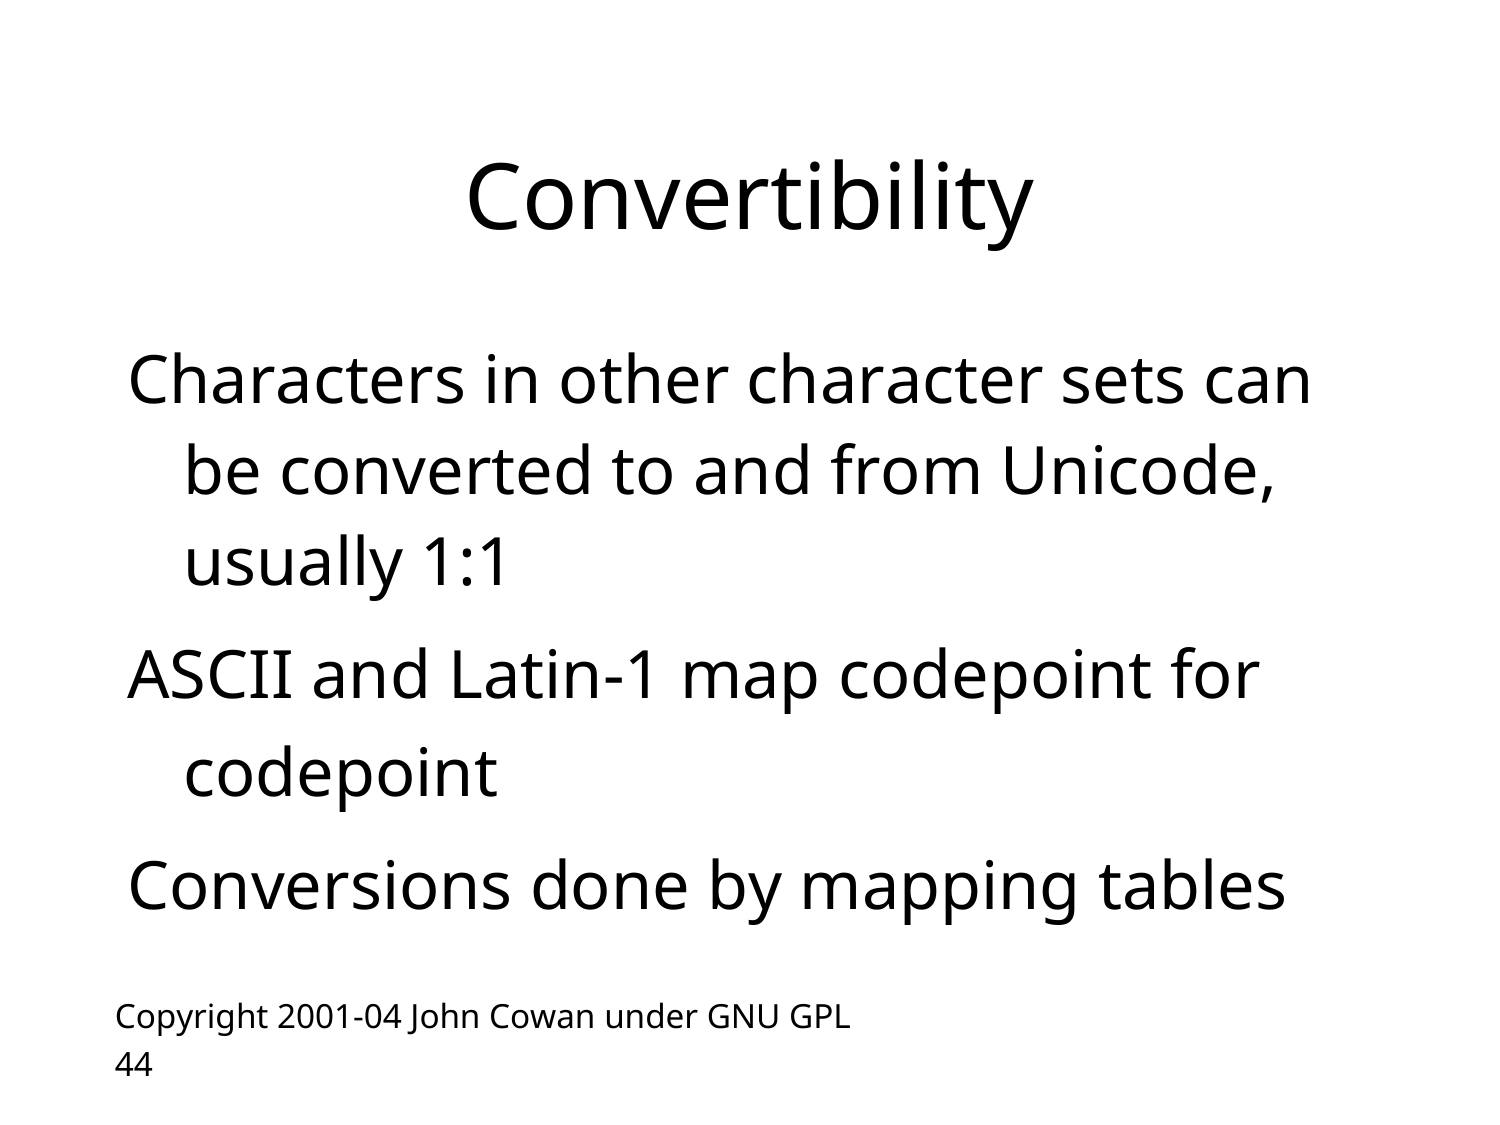

# Convertibility
Characters in other character sets can be converted to and from Unicode, usually 1:1
ASCII and Latin-1 map codepoint for codepoint
Conversions done by mapping tables